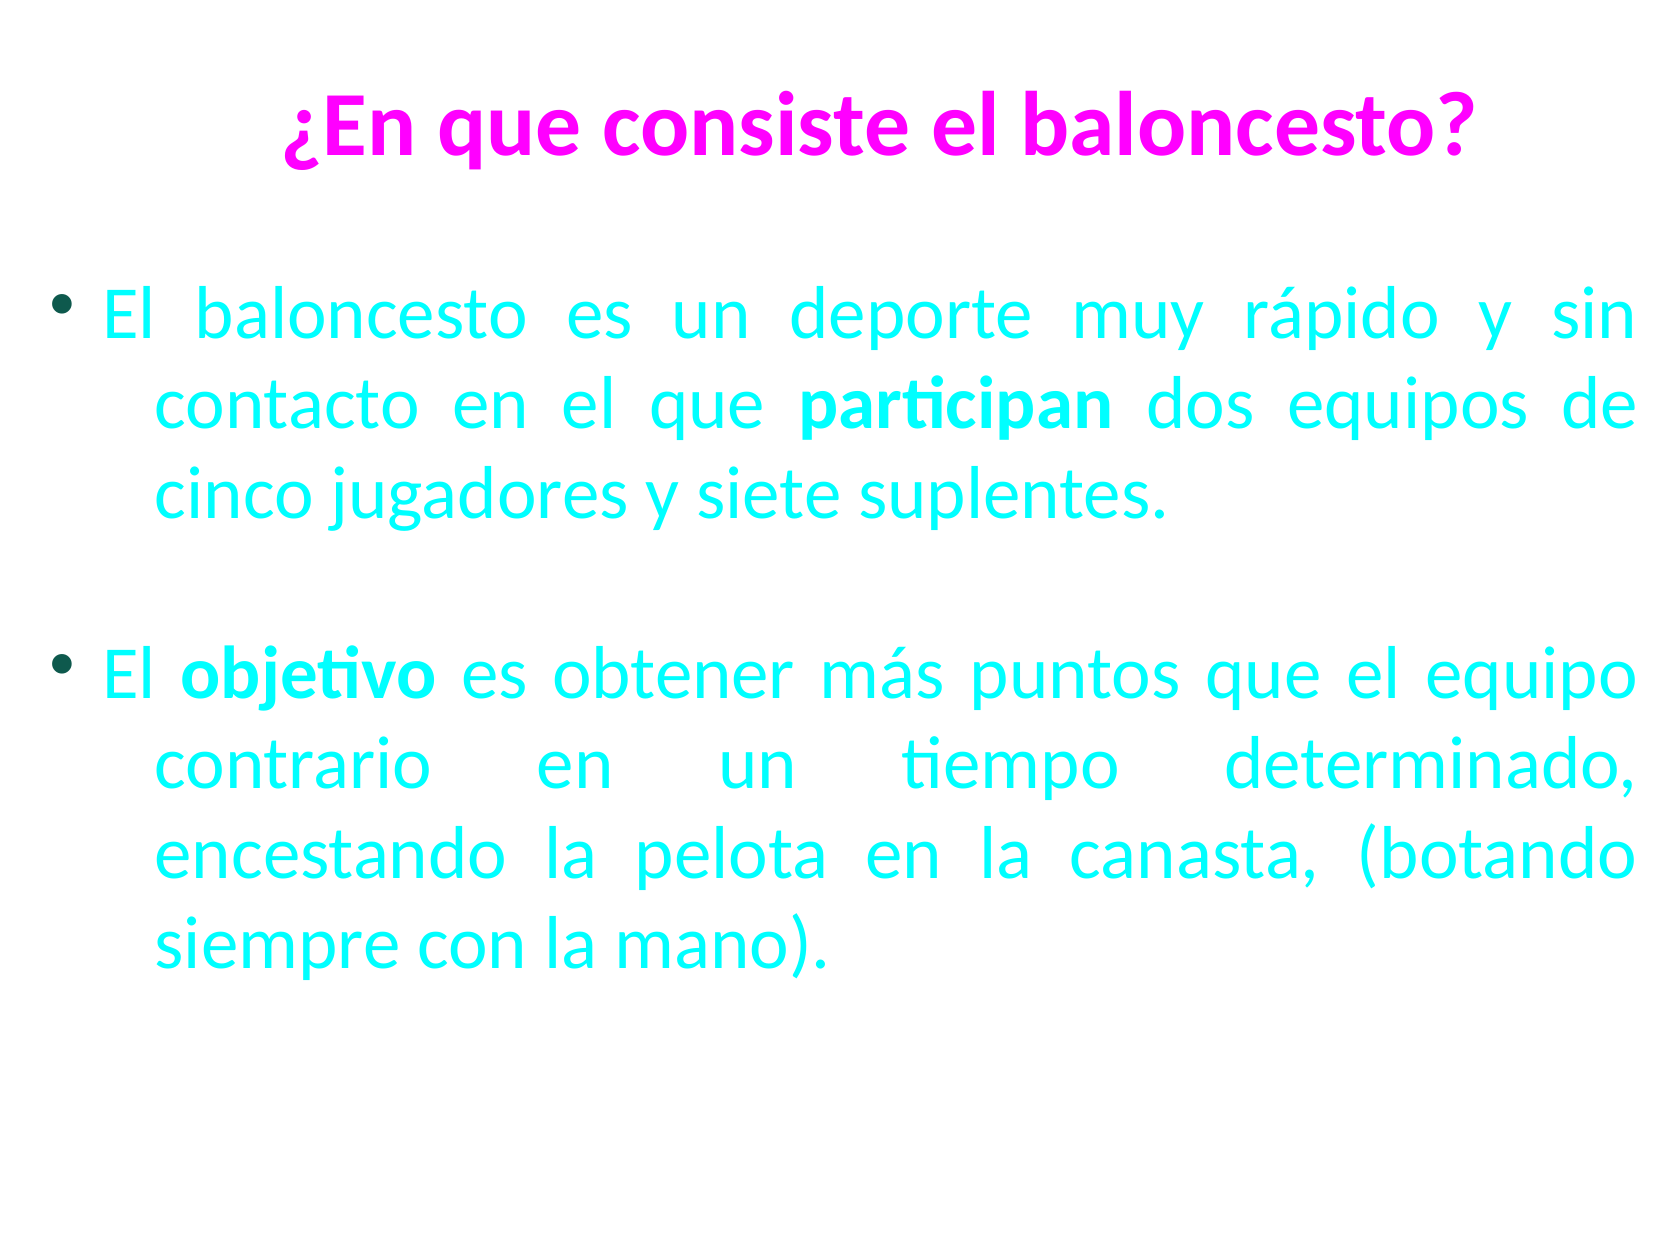

¿En que consiste el baloncesto?
El baloncesto es un deporte muy rápido y sin contacto en el que participan dos equipos de cinco jugadores y siete suplentes.
El objetivo es obtener más puntos que el equipo contrario en un tiempo determinado, encestando la pelota en la canasta, (botando siempre con la mano).